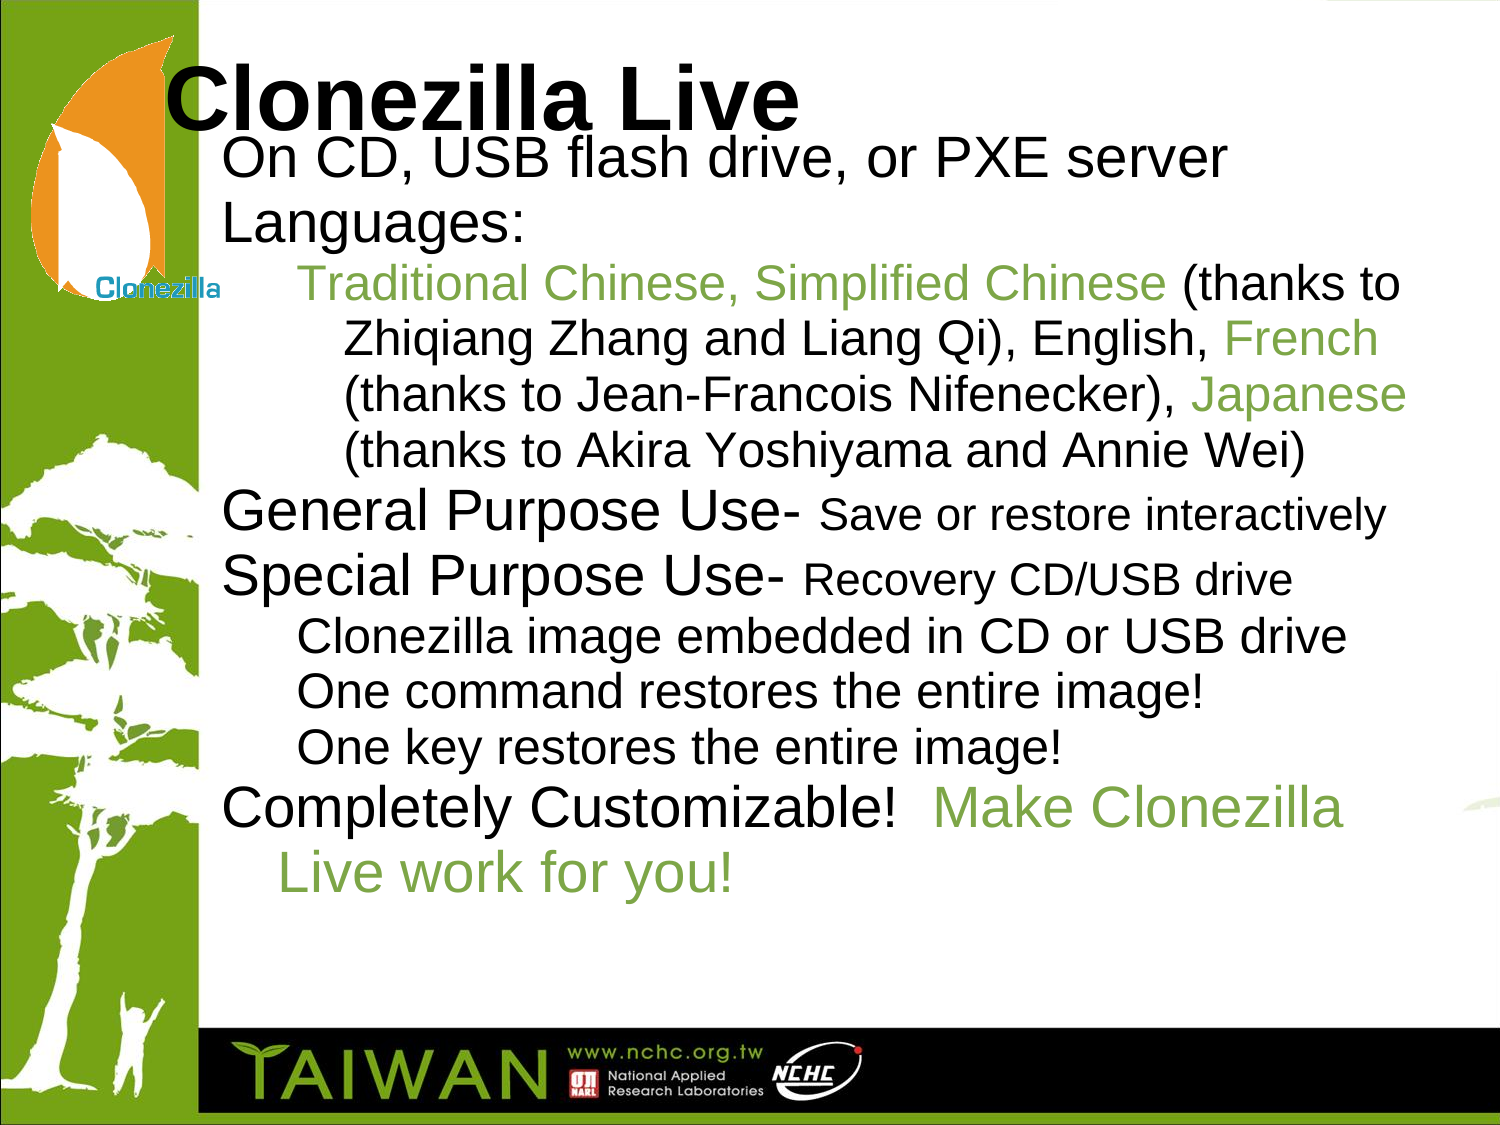

# Clonezilla Live
On CD, USB flash drive, or PXE server
Languages:
Traditional Chinese, Simplified Chinese (thanks to Zhiqiang Zhang and Liang Qi), English, French (thanks to Jean-Francois Nifenecker), Japanese (thanks to Akira Yoshiyama and Annie Wei)
General Purpose Use- Save or restore interactively
Special Purpose Use- Recovery CD/USB drive
Clonezilla image embedded in CD or USB drive
One command restores the entire image!
One key restores the entire image!
Completely Customizable! Make Clonezilla Live work for you!